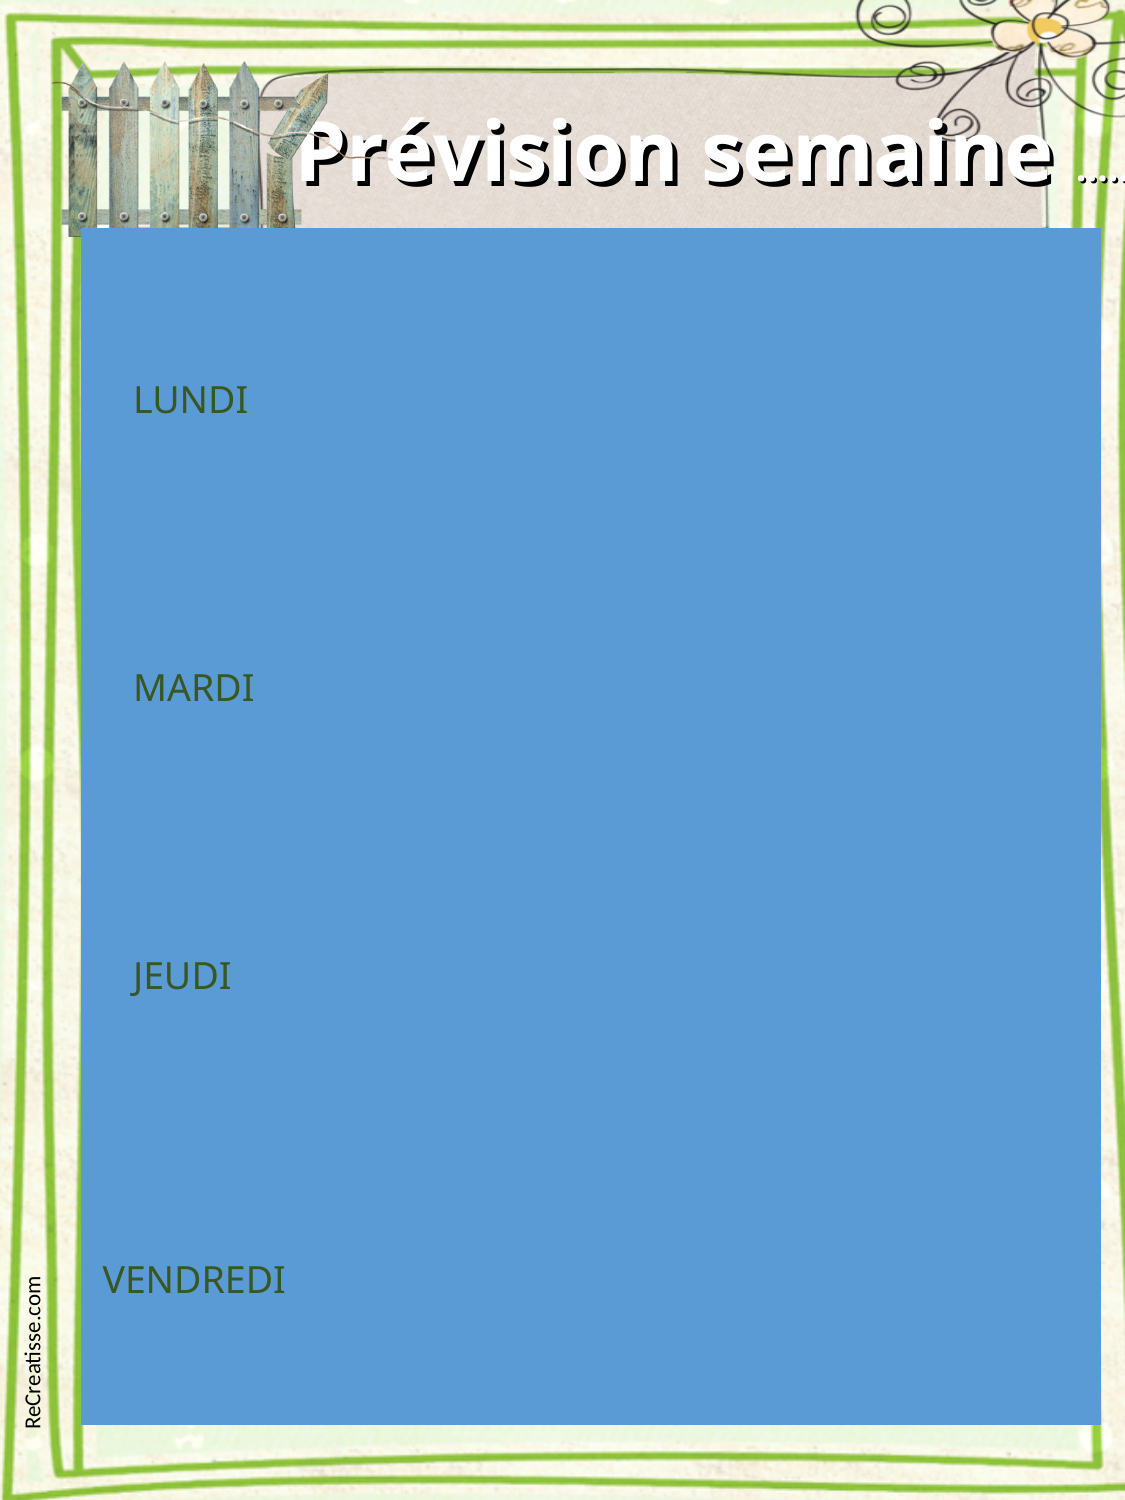

Prévision semaine ……..
| | |
| --- | --- |
| | |
| | |
| | |
LUNDI
MARDI
JEUDI
VENDREDI
ReCreatisse.com